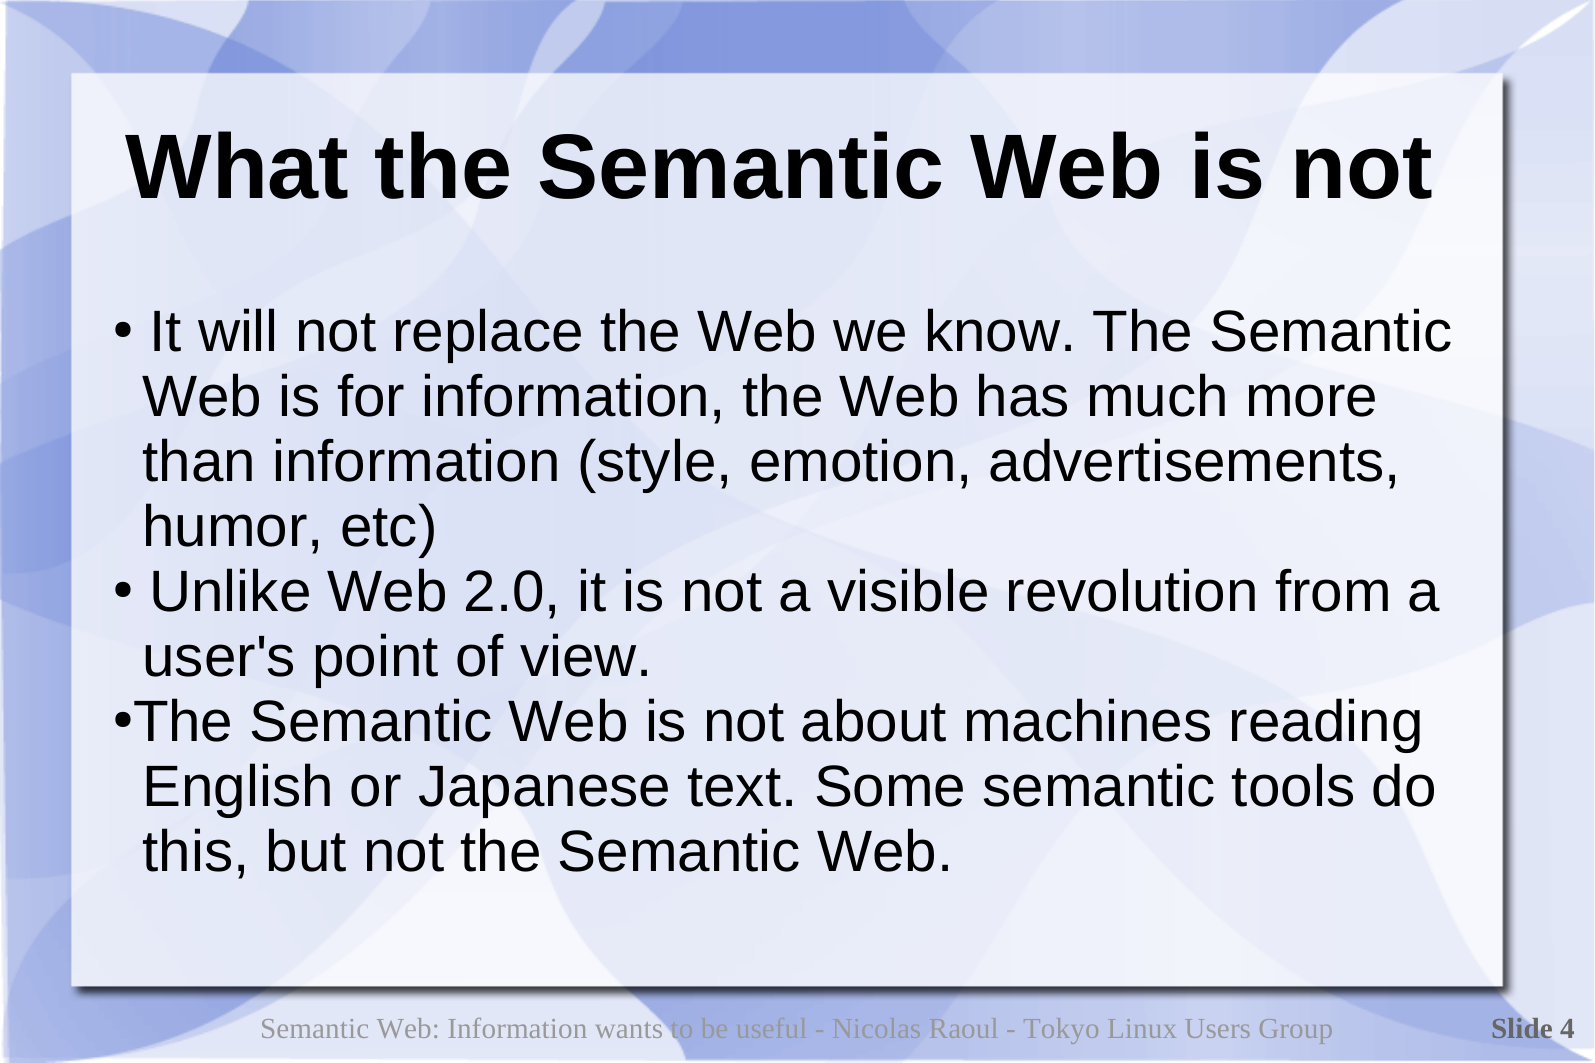

# What the Semantic Web is not
 It will not replace the Web we know. The Semantic Web is for information, the Web has much more than information (style, emotion, advertisements, humor, etc)
 Unlike Web 2.0, it is not a visible revolution from a user's point of view.
The Semantic Web is not about machines reading English or Japanese text. Some semantic tools do this, but not the Semantic Web.
Semantic Web: Information wants to be useful - Nicolas Raoul - Tokyo Linux Users Group
4